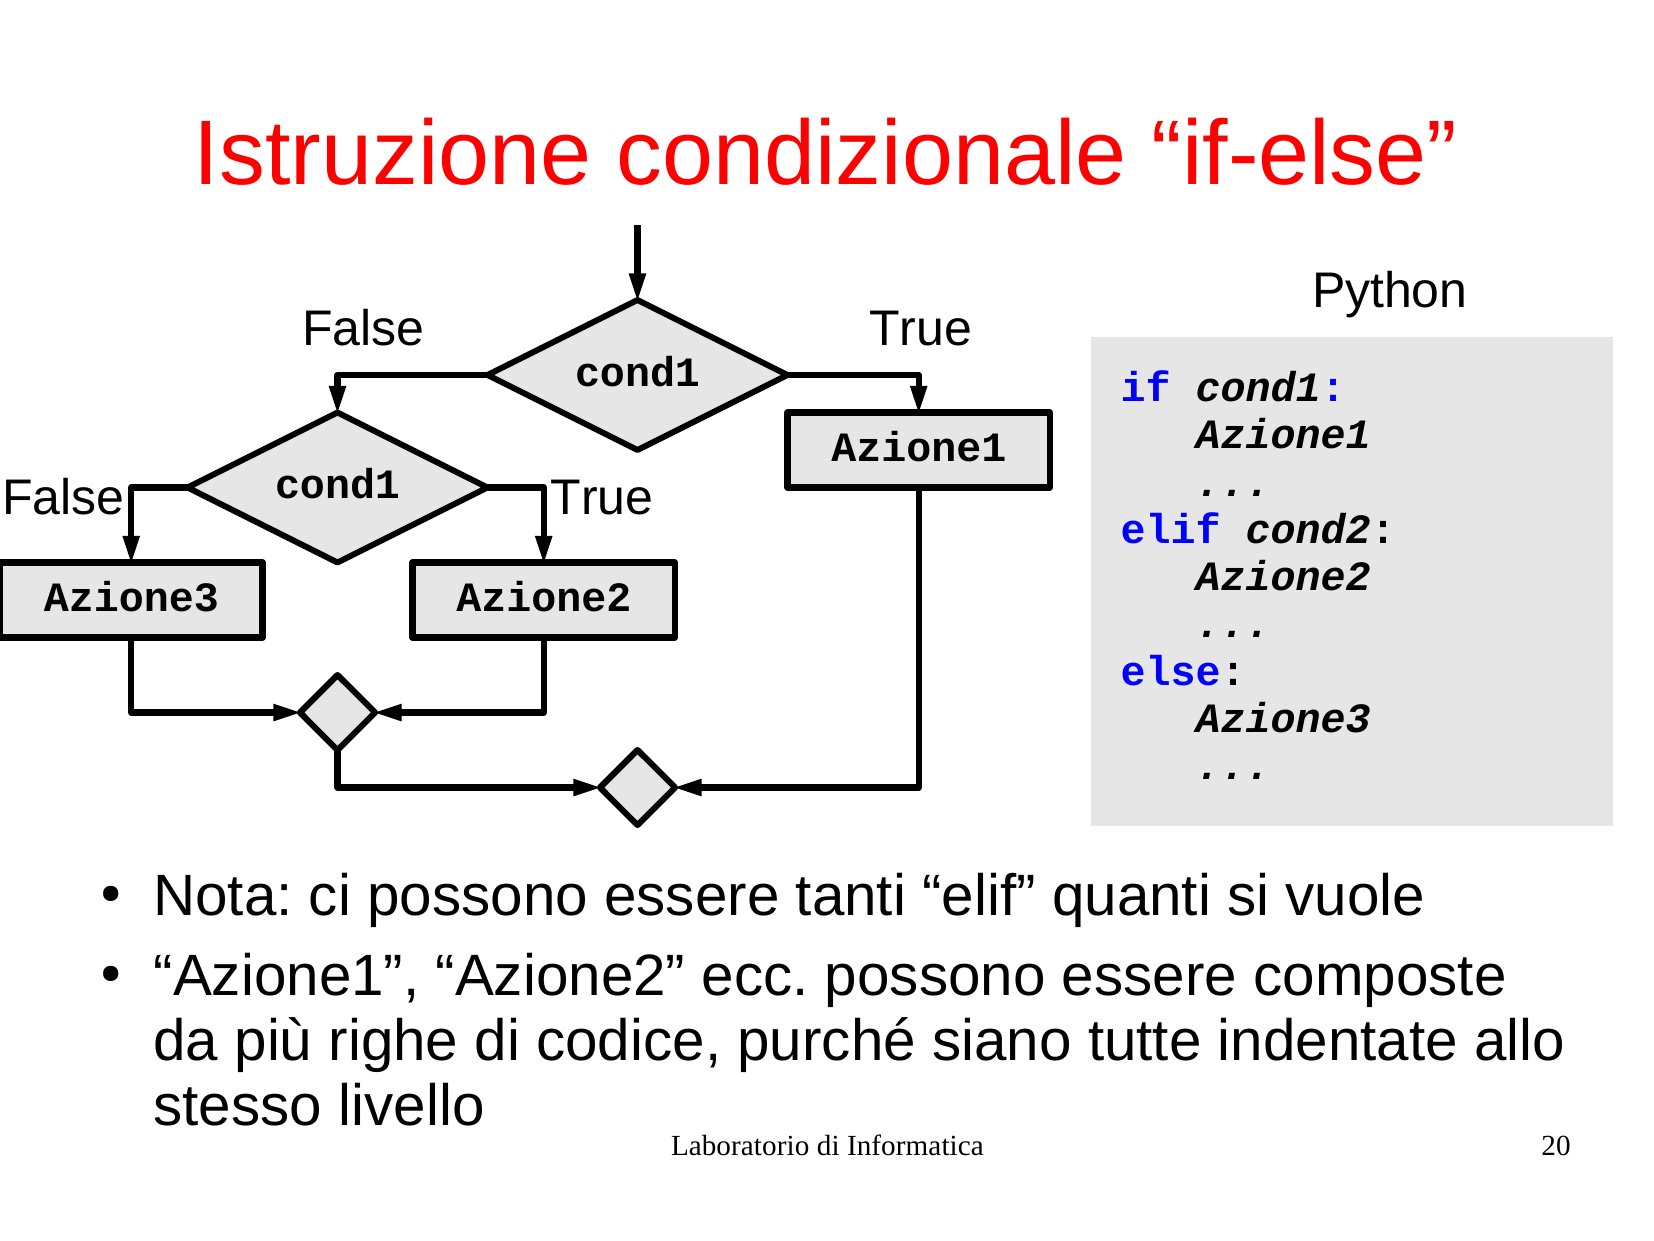

# Istruzione condizionale “if-else”
Python
cond1
True
False
if cond1:
	Azione1
	...
elif cond2:
	Azione2
	...
else:
	Azione3
	...
cond1
Azione1
False
True
Azione3
Azione2
Nota: ci possono essere tanti “elif” quanti si vuole
“Azione1”, “Azione2” ecc. possono essere composte da più righe di codice, purché siano tutte indentate allo stesso livello
Laboratorio di Informatica
20